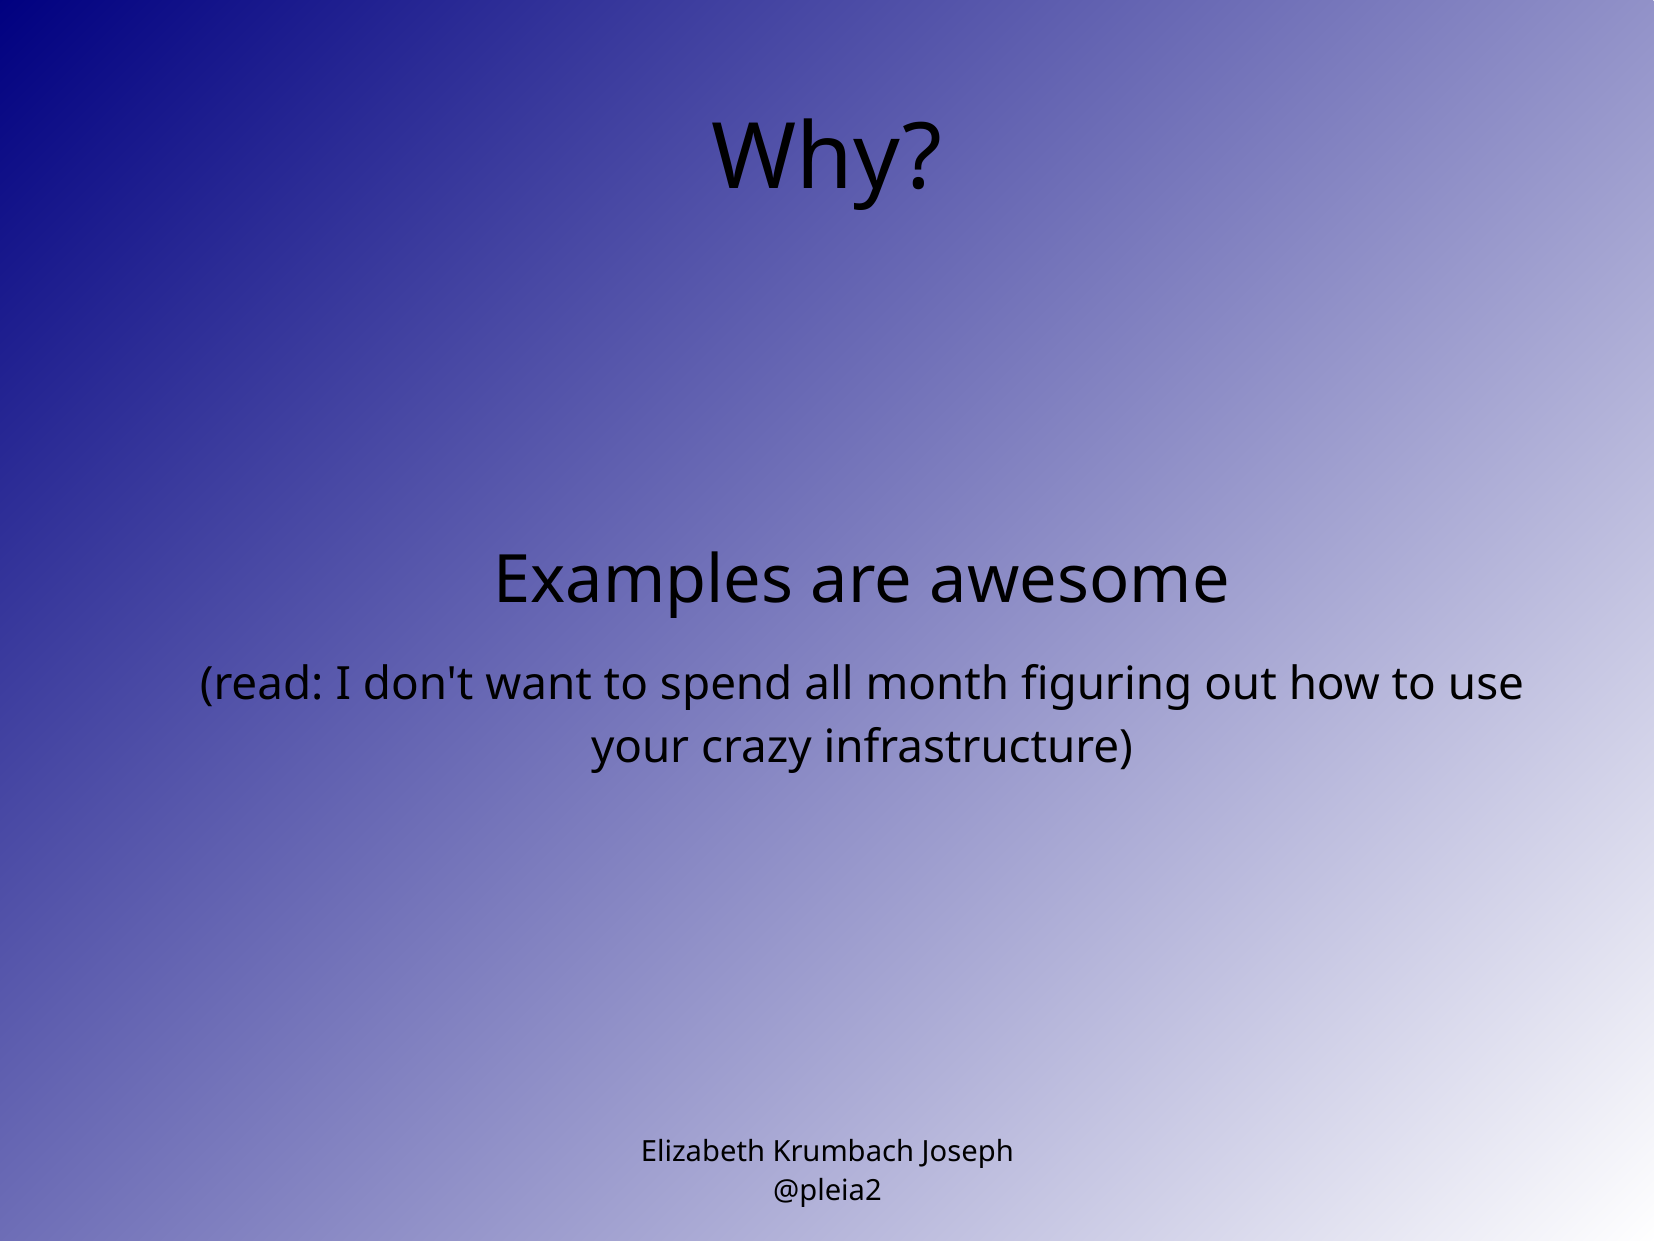

# Why?
Examples are awesome
(read: I don't want to spend all month figuring out how to use your crazy infrastructure)